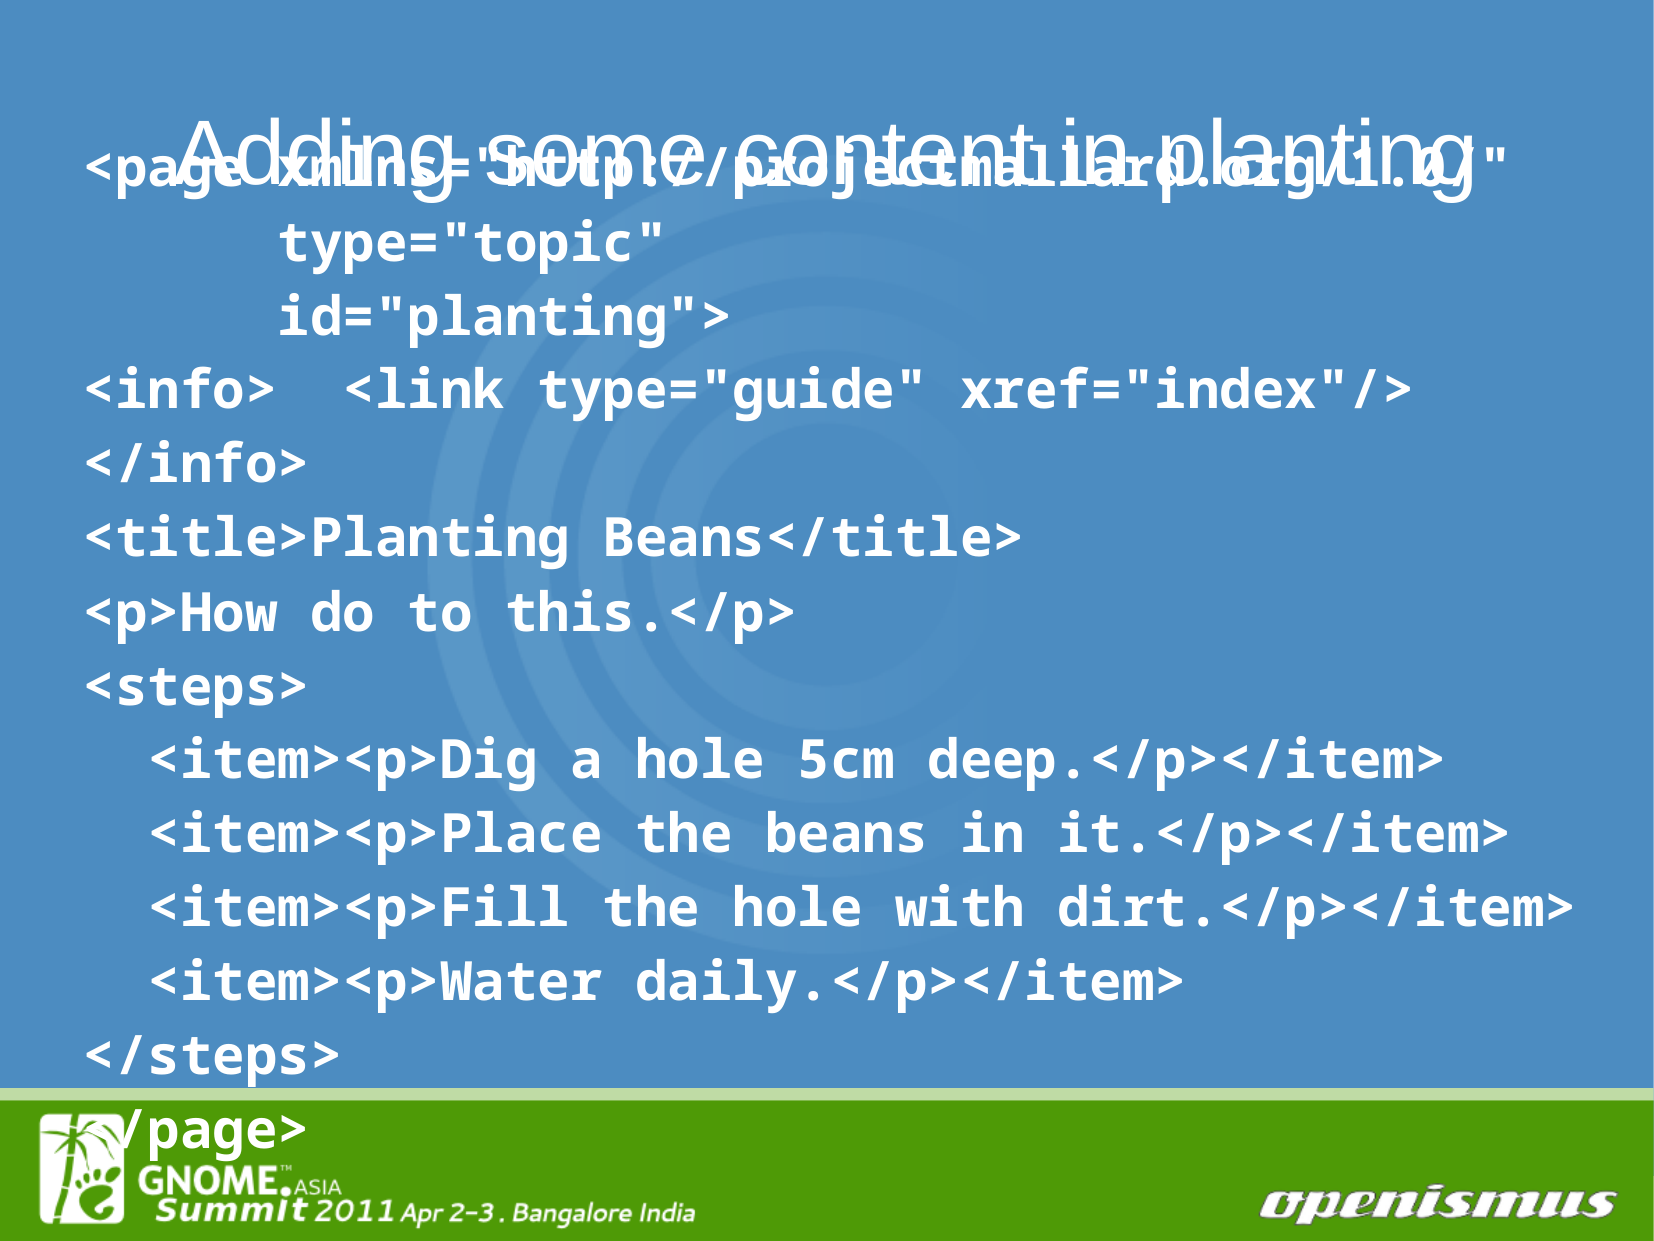

# Adding some content in planting
<page xmlns="http://projectmallard.org/1.0/"
 type="topic"
 id="planting">
<info> <link type="guide" xref="index"/>
</info>
<title>Planting Beans</title>
<p>How do to this.</p>
<steps>
 <item><p>Dig a hole 5cm deep.</p></item>
 <item><p>Place the beans in it.</p></item>
 <item><p>Fill the hole with dirt.</p></item>
 <item><p>Water daily.</p></item>
</steps>
</page>